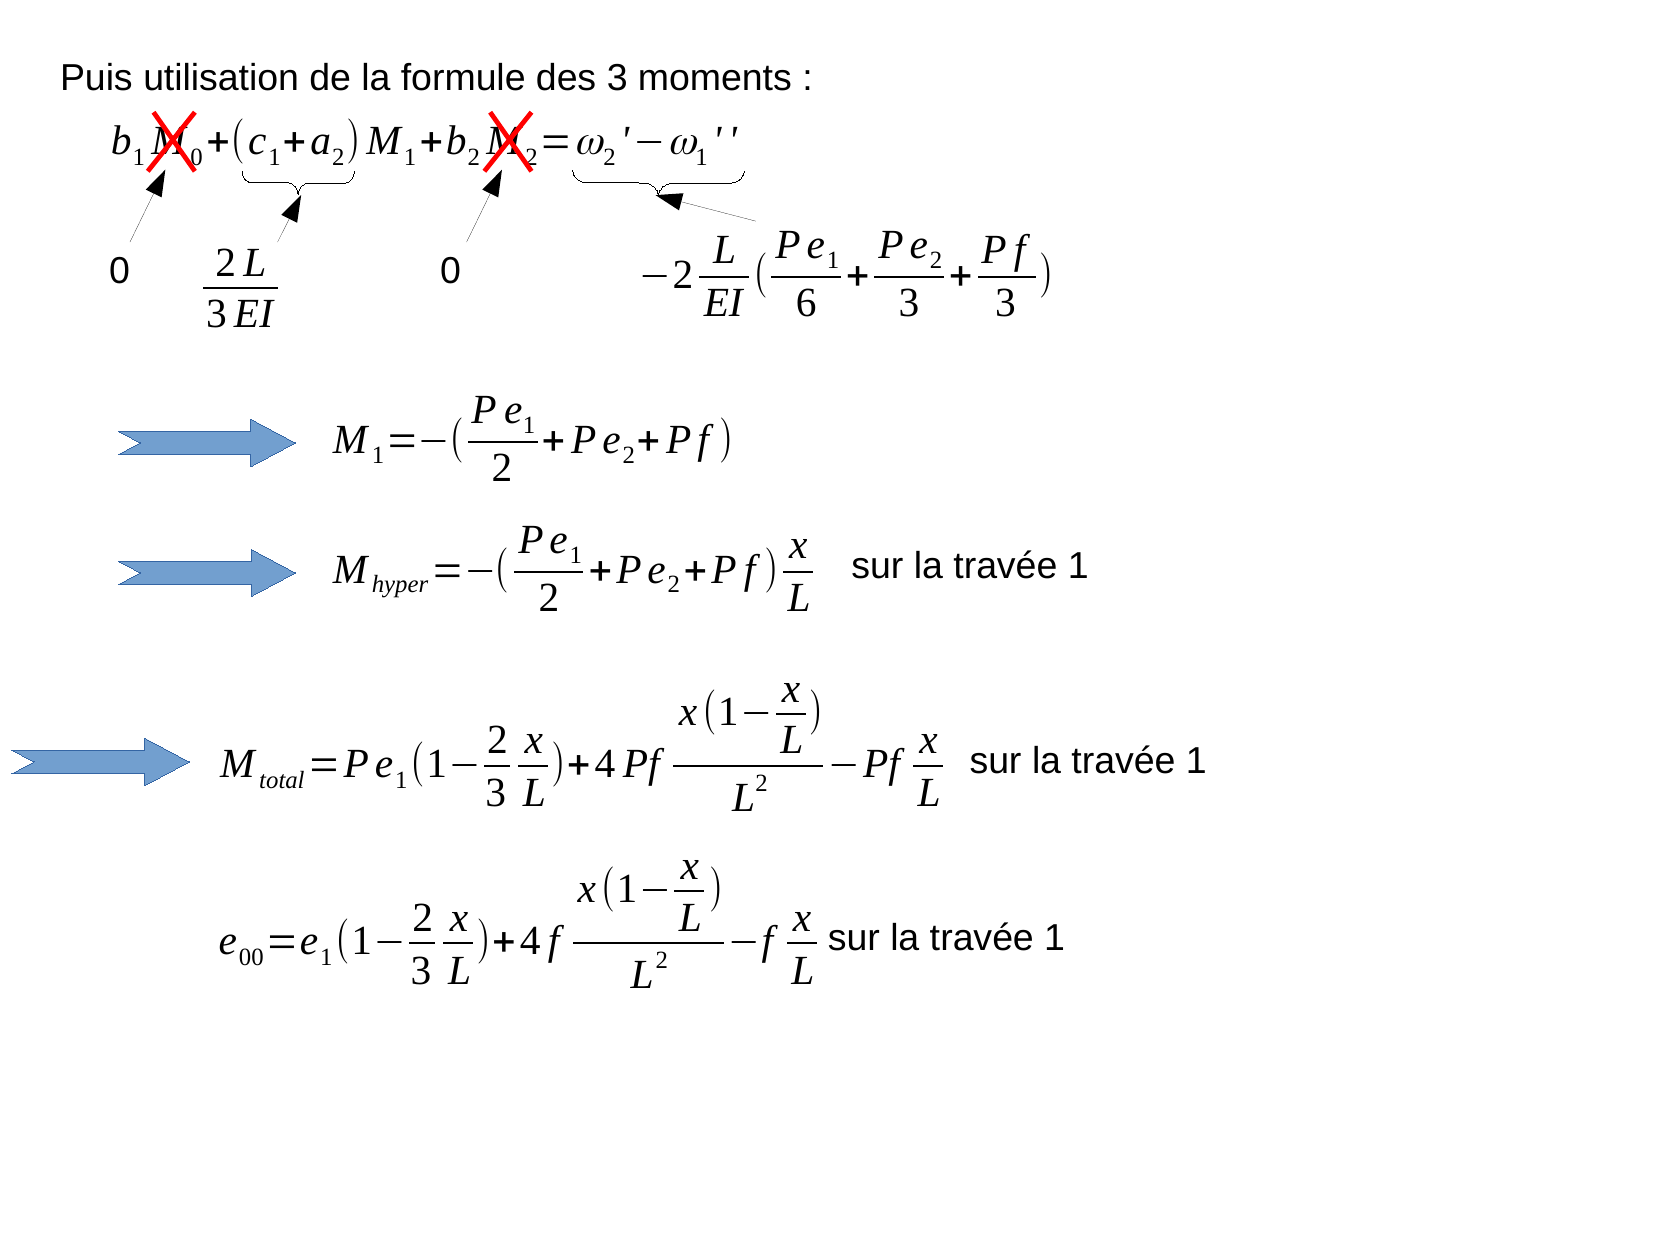

Puis utilisation de la formule des 3 moments :
0
0
sur la travée 1
sur la travée 1
sur la travée 1